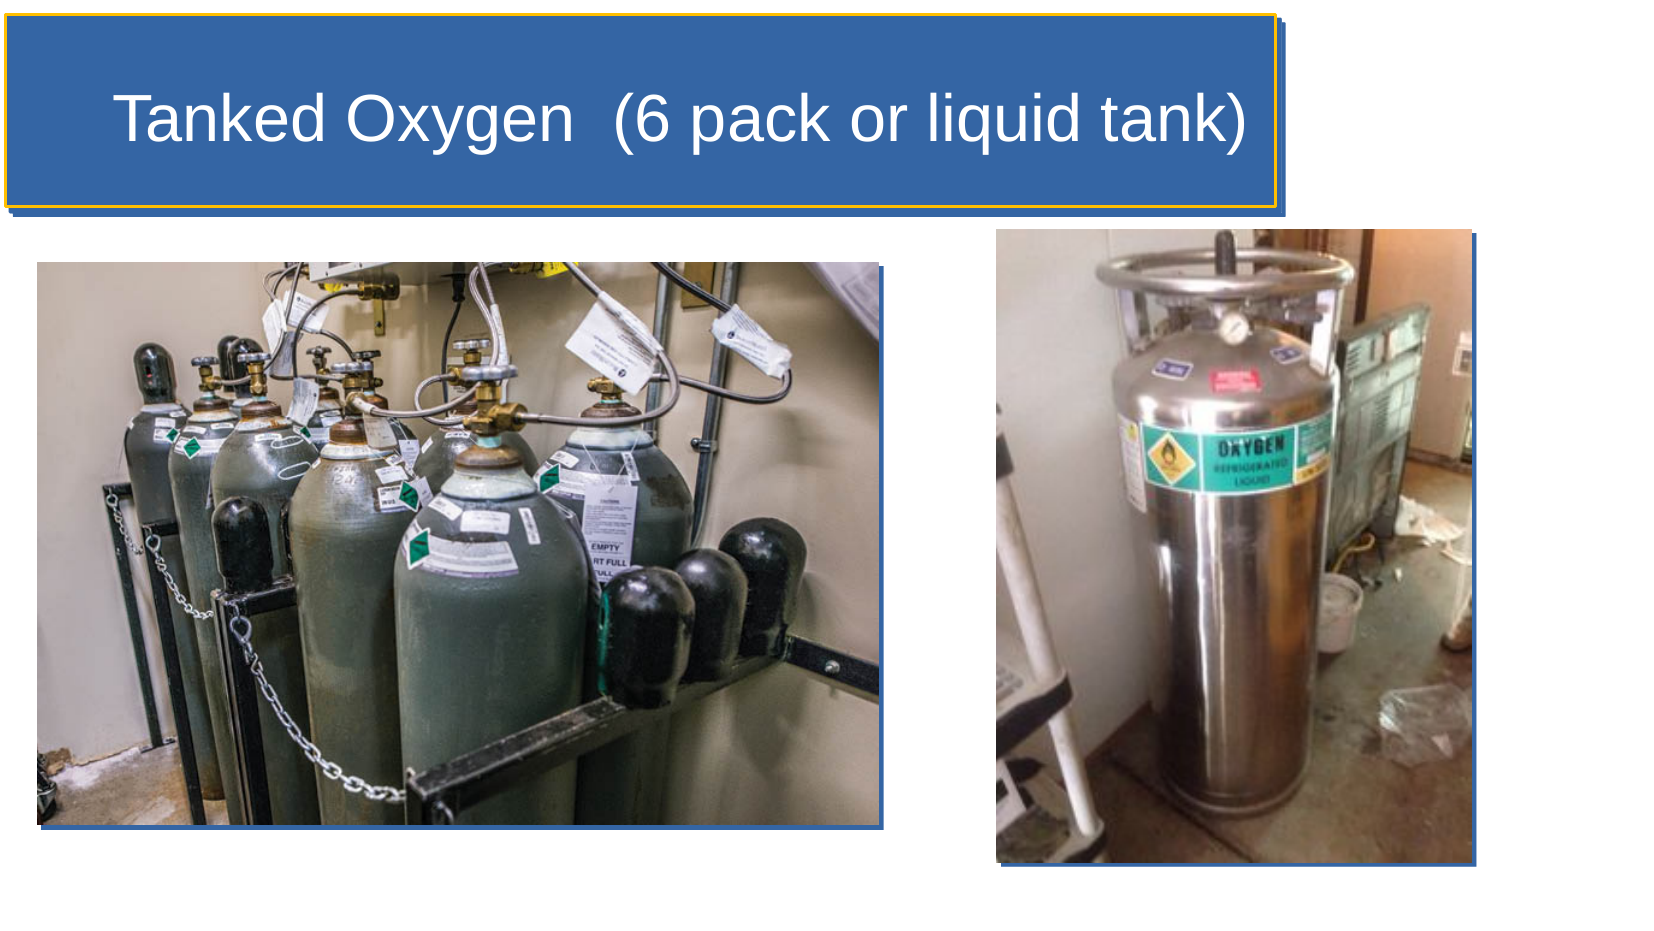

# Tanked Oxygen (6 pack or liquid tank)